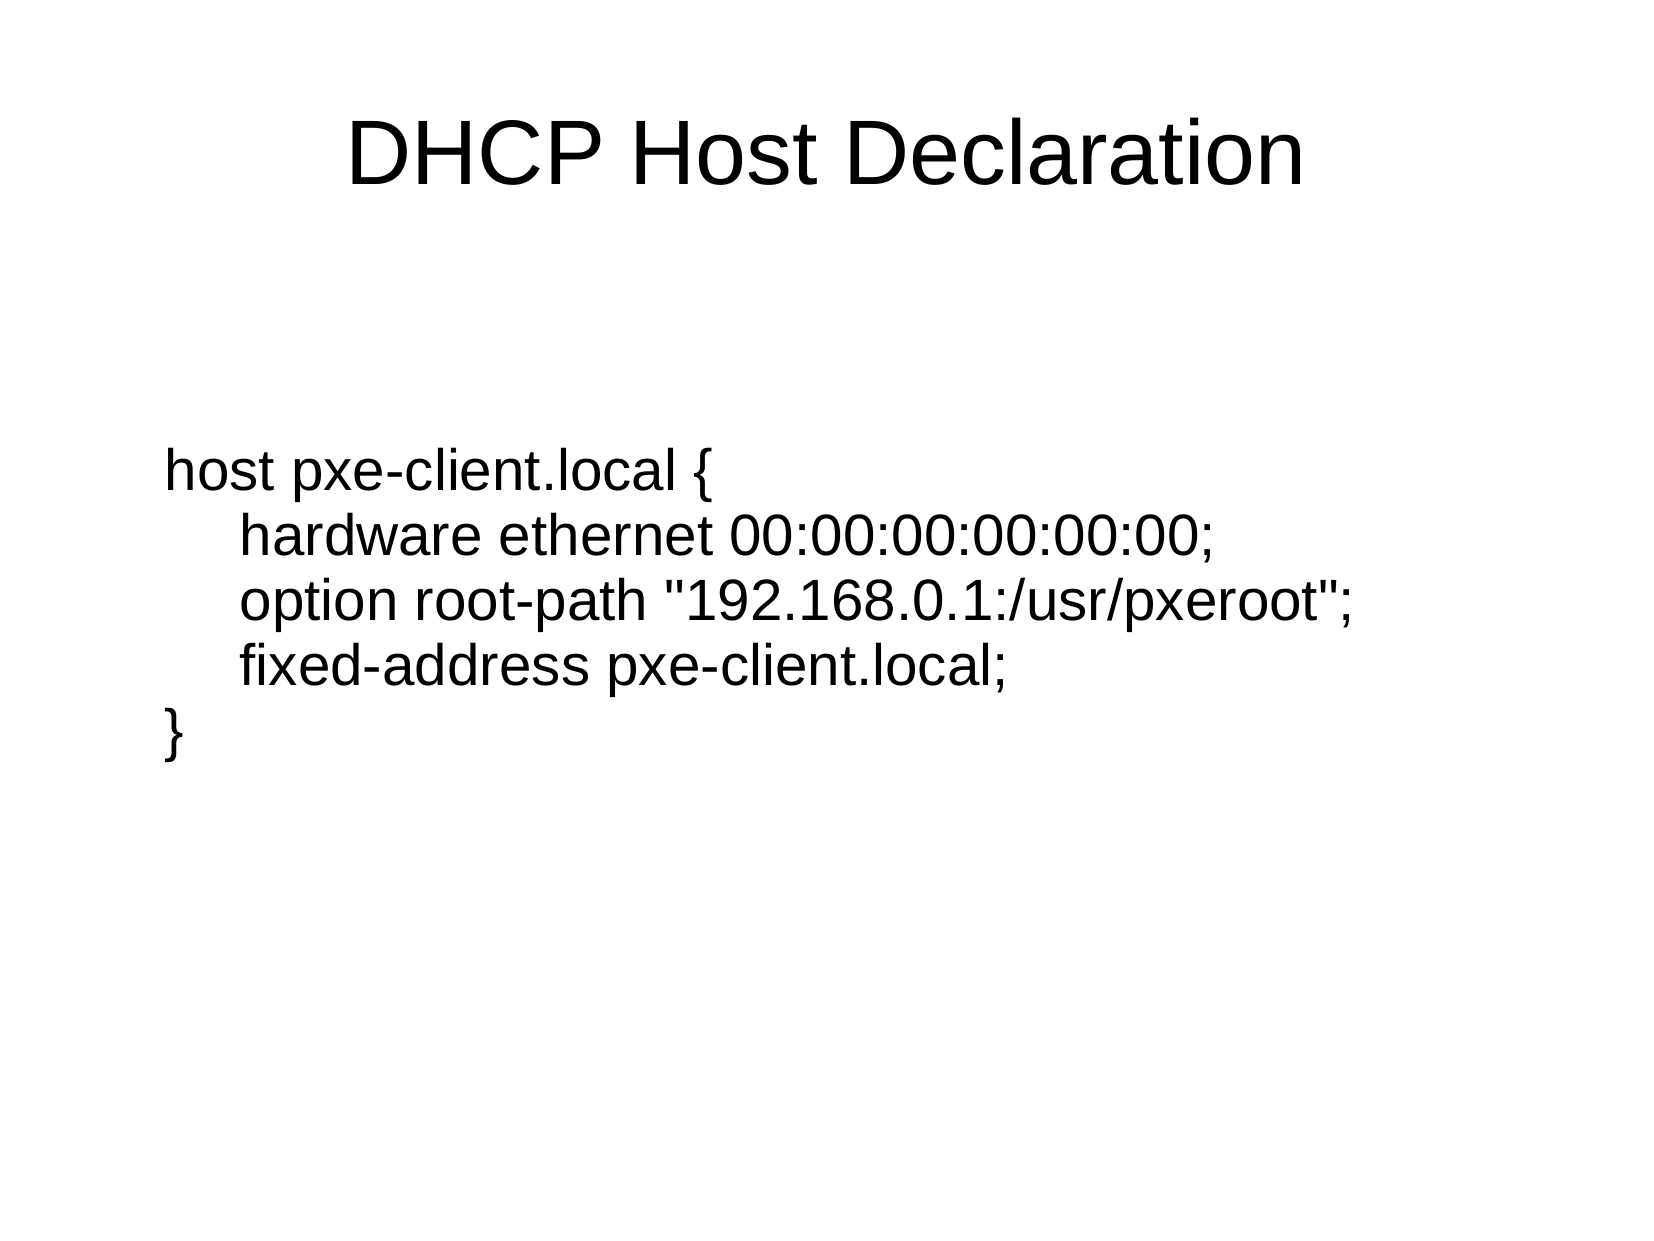

# DHCP Host Declaration
| host pxe-client.local { hardware ethernet 00:00:00:00:00:00; option root-path "192.168.0.1:/usr/pxeroot"; fixed-address pxe-client.local; } |
| --- |